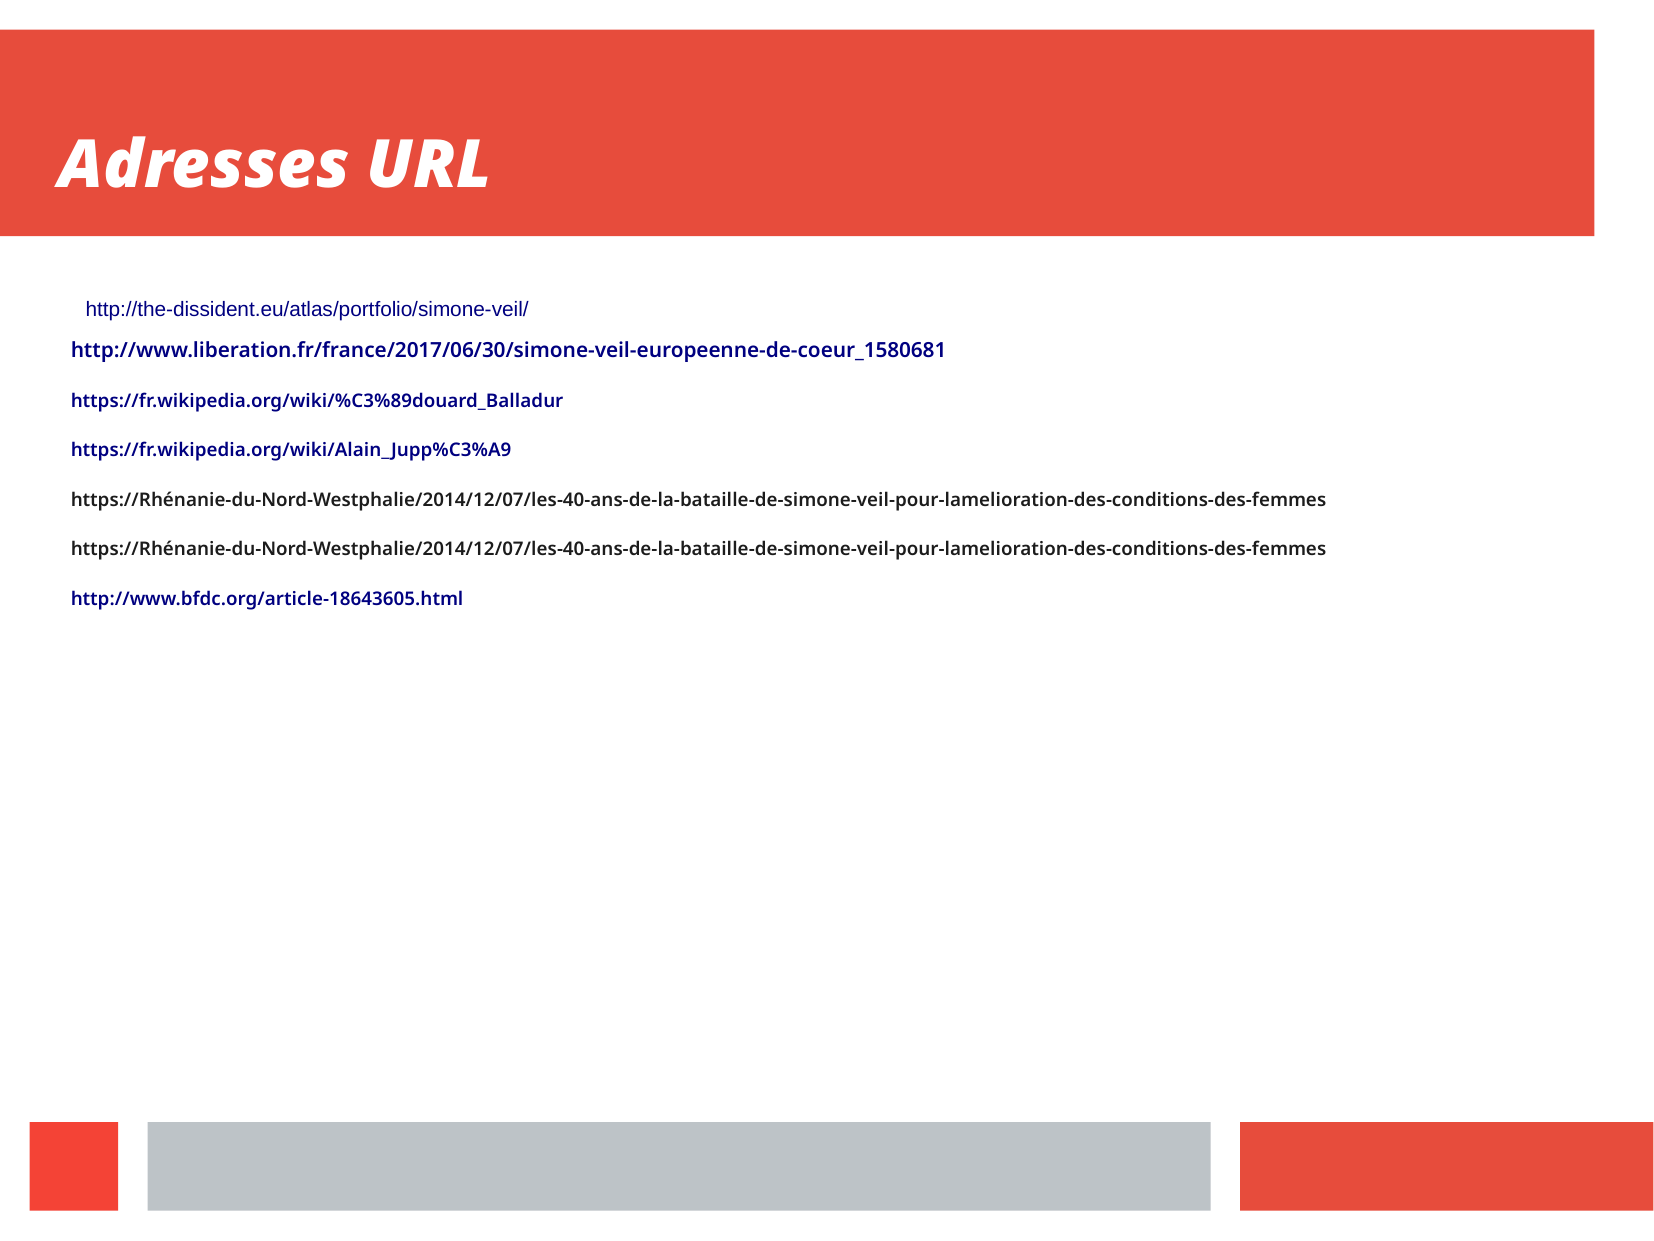

# Adresses URL
http://www.liberation.fr/france/2017/06/30/simone-veil-europeenne-de-coeur_1580681
https://fr.wikipedia.org/wiki/%C3%89douard_Balladur
https://fr.wikipedia.org/wiki/Alain_Jupp%C3%A9
https://Rhénanie-du-Nord-Westphalie/2014/12/07/les-40-ans-de-la-bataille-de-simone-veil-pour-lamelioration-des-conditions-des-femmes
https://Rhénanie-du-Nord-Westphalie/2014/12/07/les-40-ans-de-la-bataille-de-simone-veil-pour-lamelioration-des-conditions-des-femmes
http://www.bfdc.org/article-18643605.html
http://the-dissident.eu/atlas/portfolio/simone-veil/